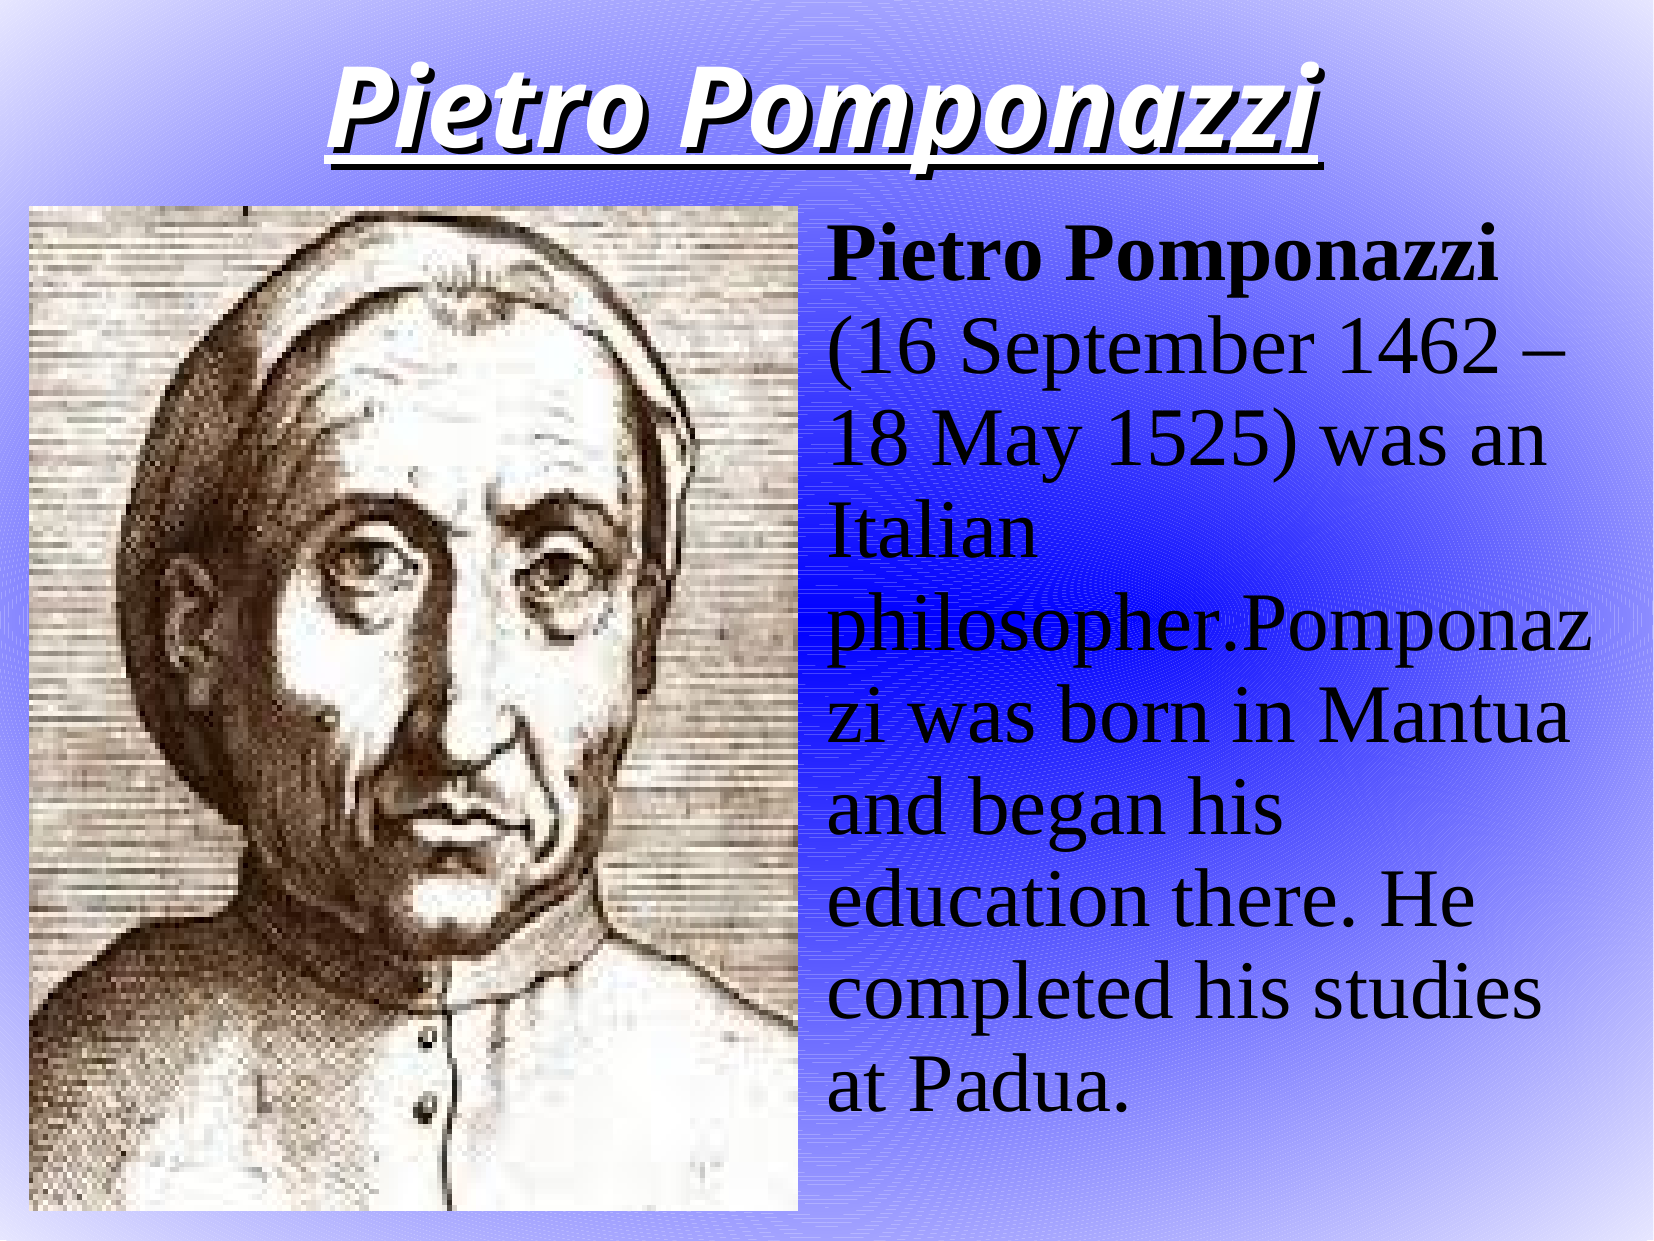

# Pietro Pomponazzi
Pietro Pomponazzi (16 September 1462 – 18 May 1525) was an Italian philosopher.Pomponazzi was born in Mantua and began his education there. He completed his studies at Padua.